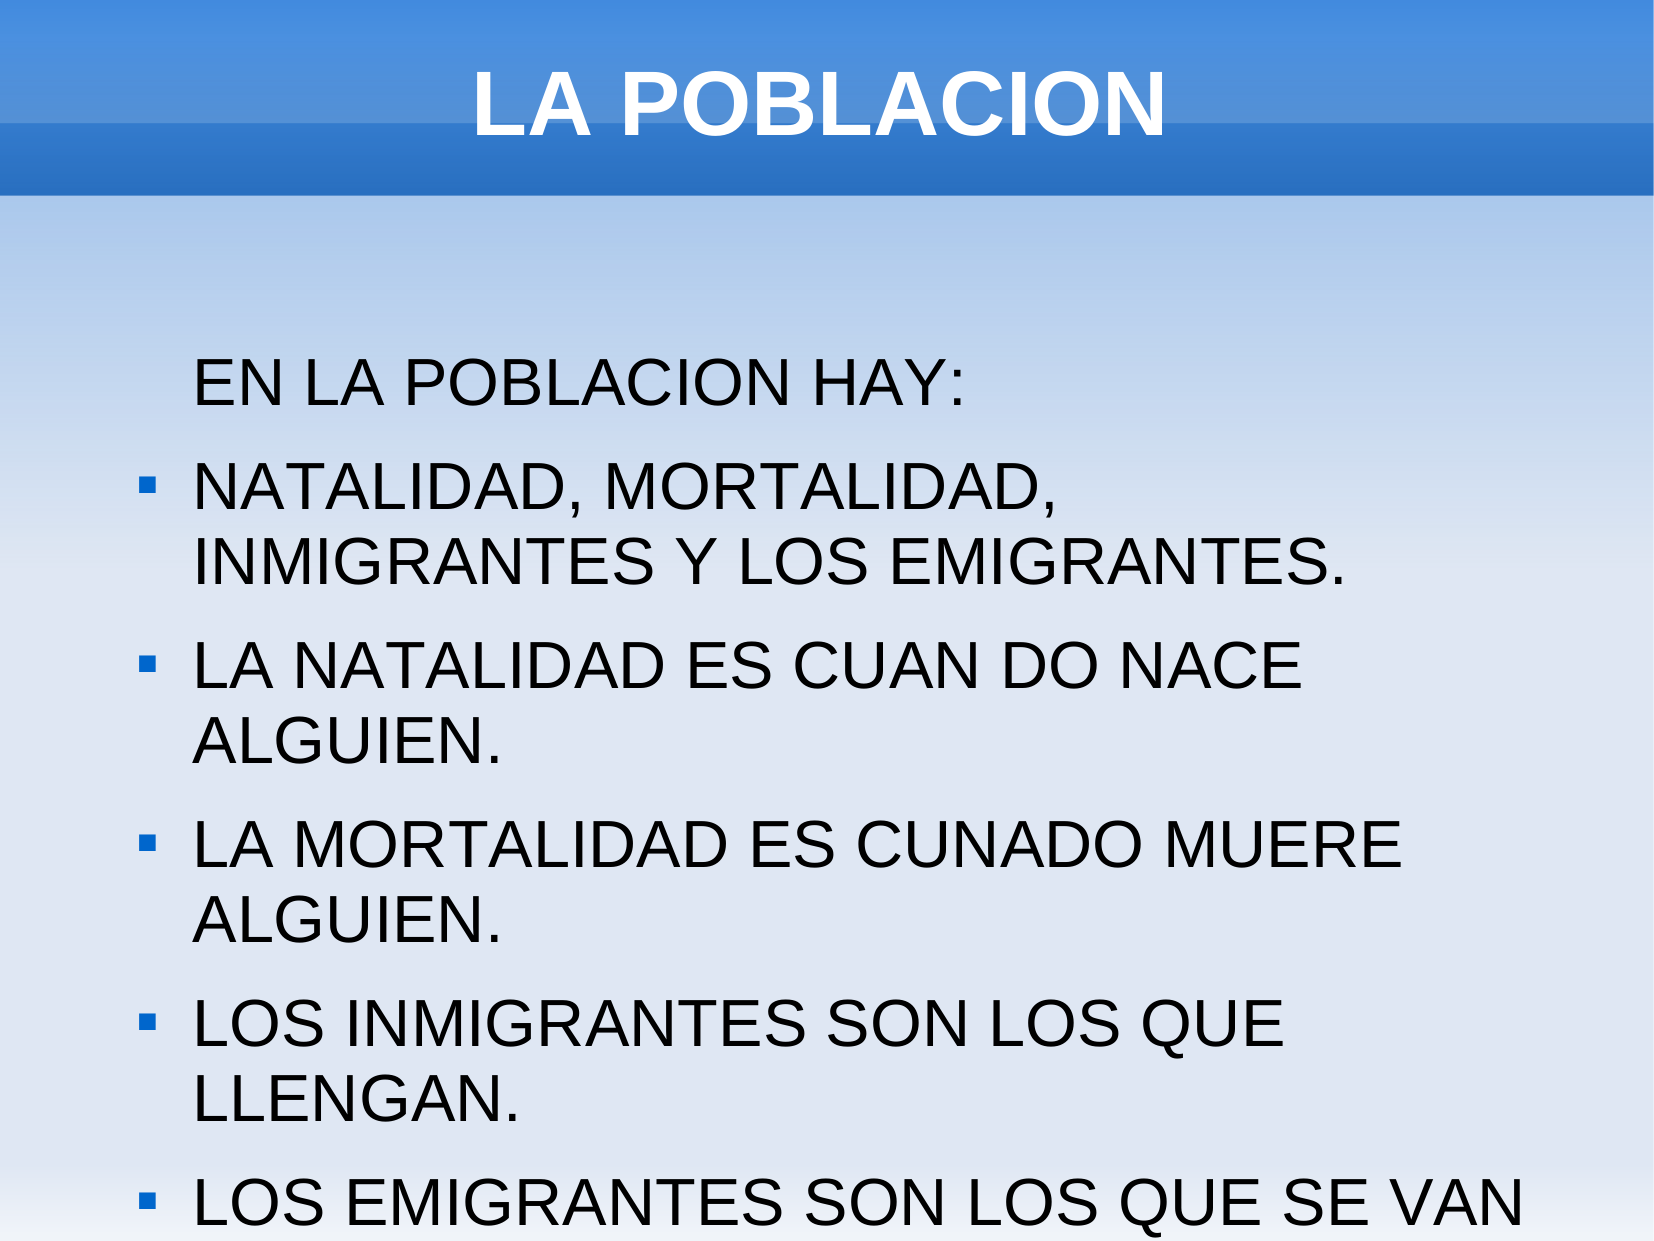

# LA POBLACION
EN LA POBLACION HAY:
NATALIDAD, MORTALIDAD, INMIGRANTES Y LOS EMIGRANTES.
LA NATALIDAD ES CUAN DO NACE ALGUIEN.
LA MORTALIDAD ES CUNADO MUERE ALGUIEN.
LOS INMIGRANTES SON LOS QUE LLENGAN.
LOS EMIGRANTES SON LOS QUE SE VAN